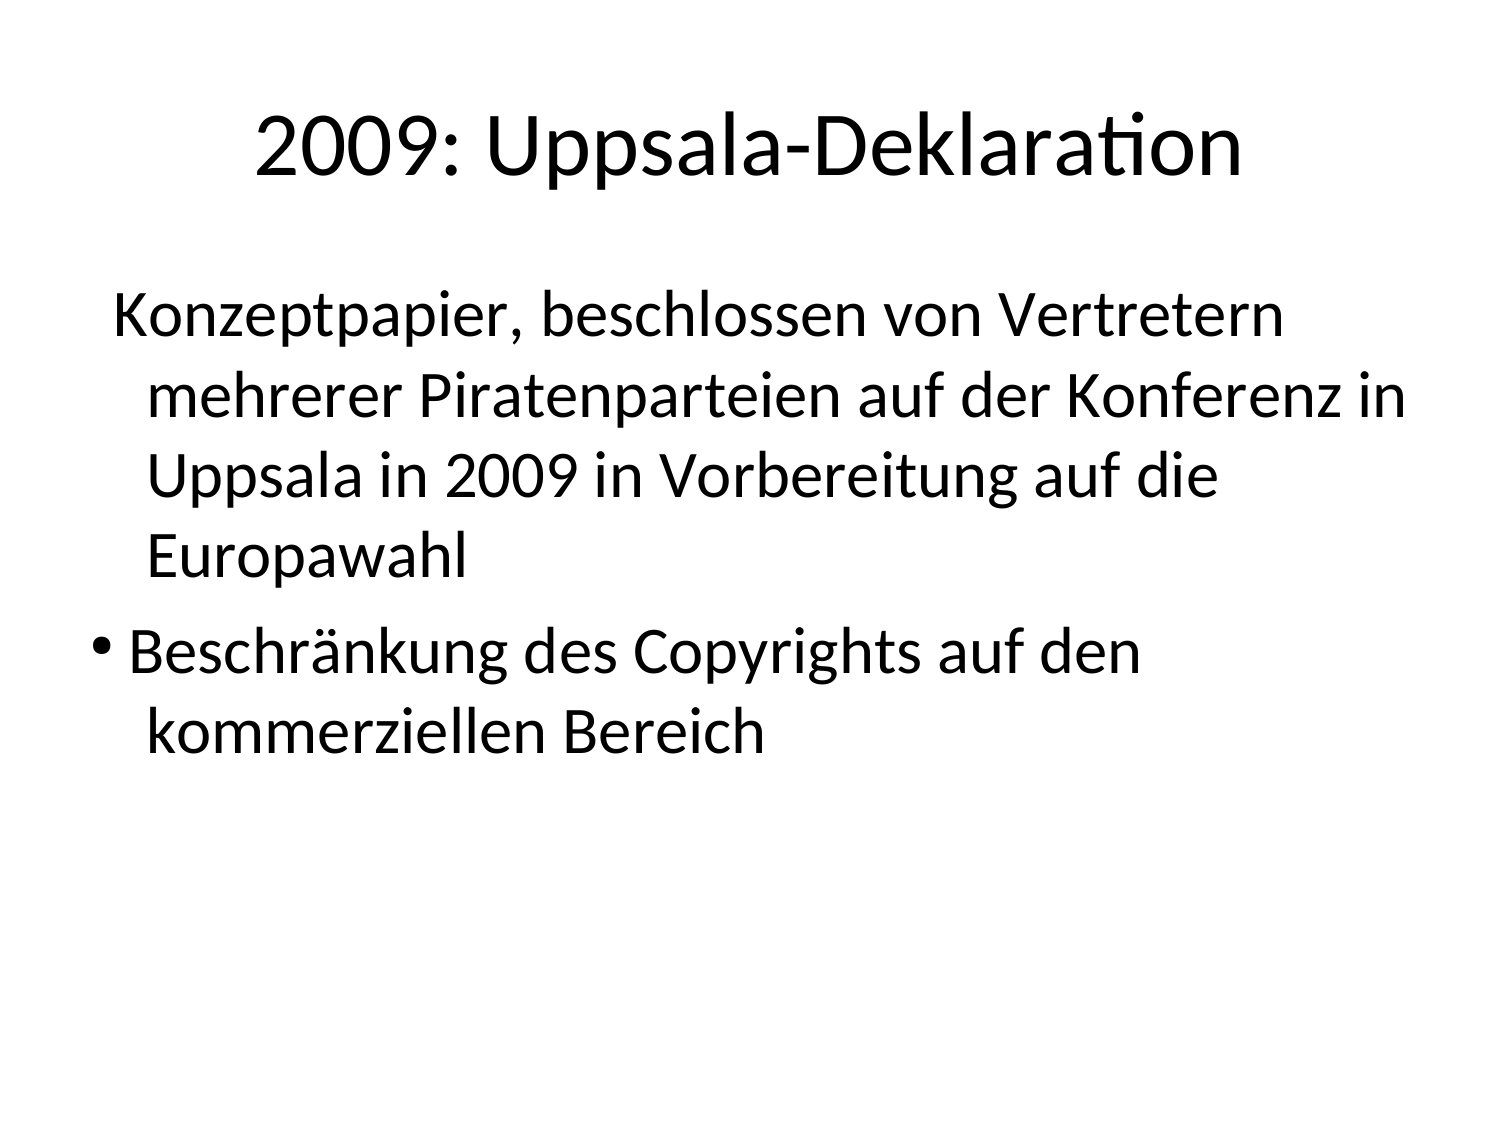

# 2009: Uppsala-Deklaration
Konzeptpapier, beschlossen von Vertretern mehrerer Piratenparteien auf der Konferenz in Uppsala in 2009 in Vorbereitung auf die Europawahl
 Beschränkung des Copyrights auf den kommerziellen Bereich